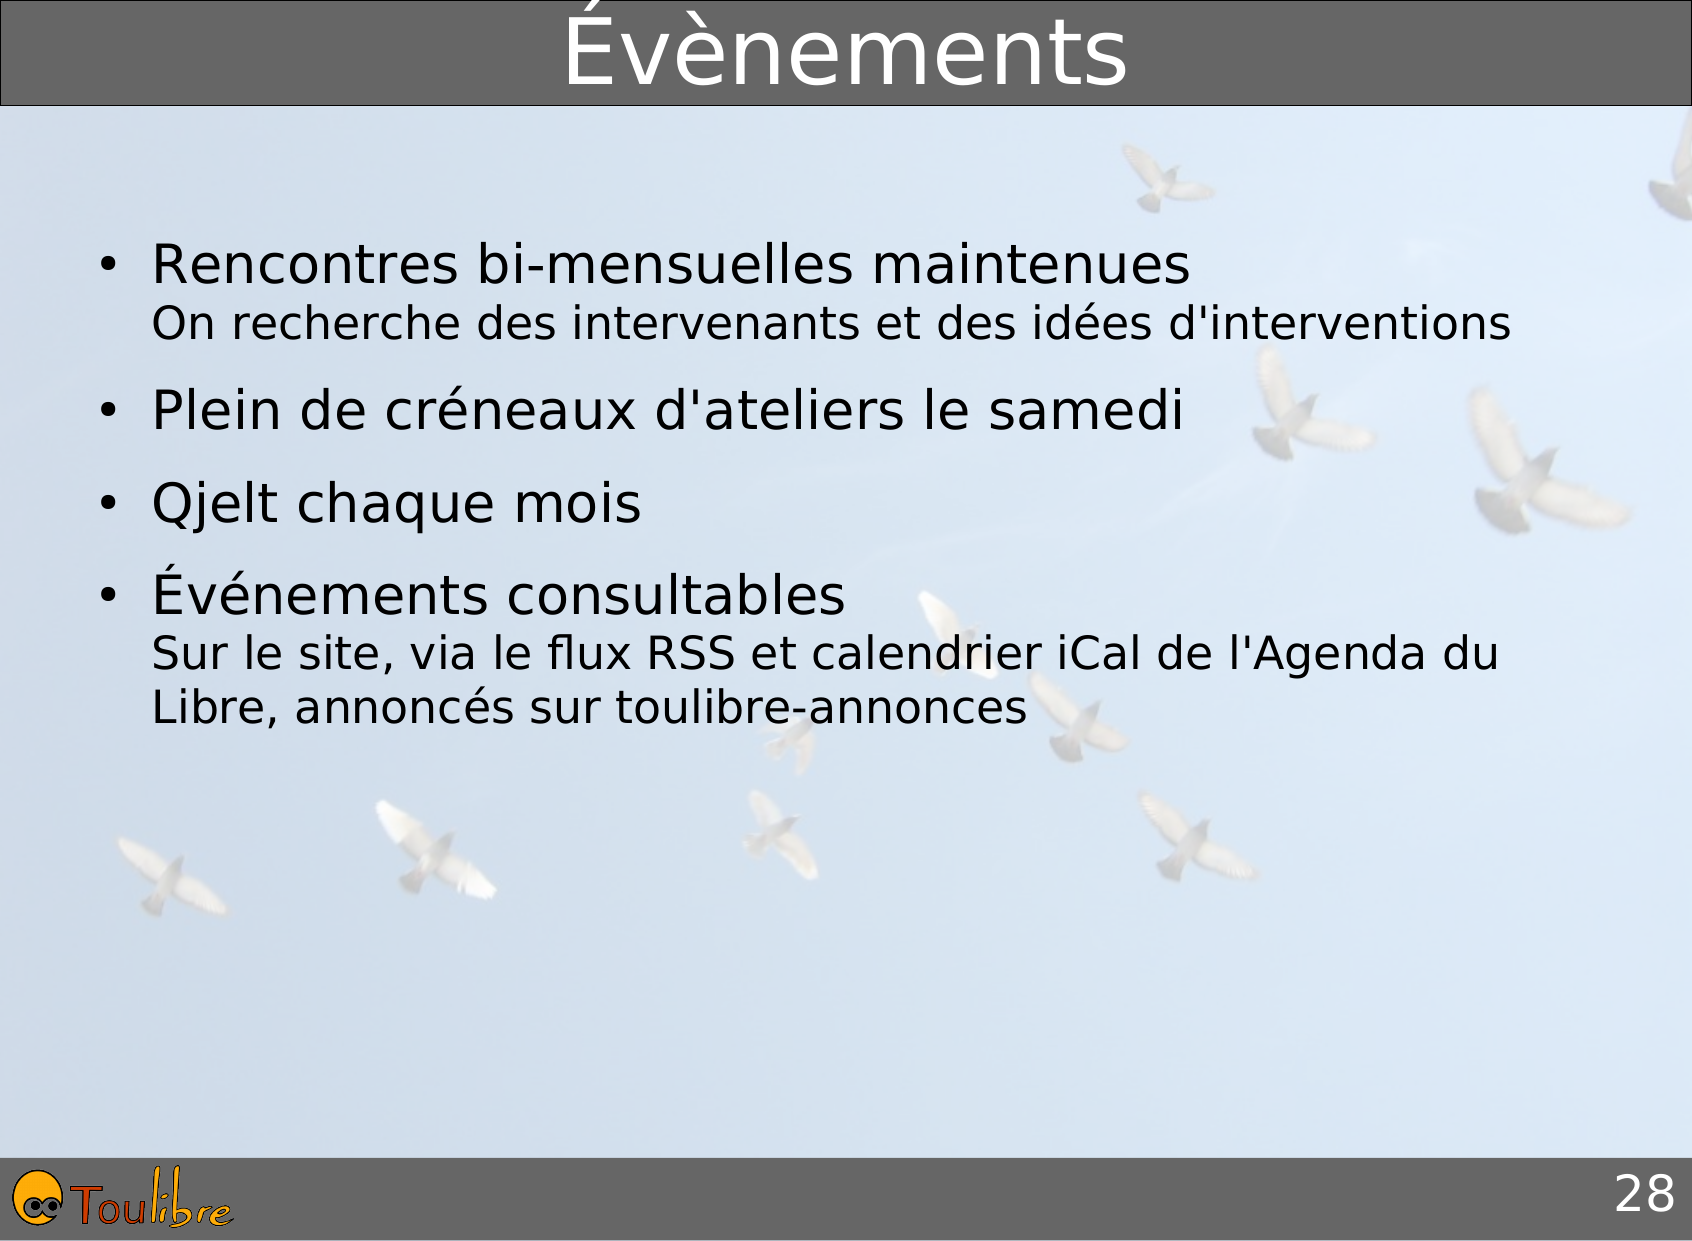

# Évènements
Rencontres bi-mensuelles maintenues
On recherche des intervenants et des idées d'interventions
Plein de créneaux d'ateliers le samedi
Qjelt chaque mois
Événements consultables
Sur le site, via le flux RSS et calendrier iCal de l'Agenda du Libre, annoncés sur toulibre-annonces